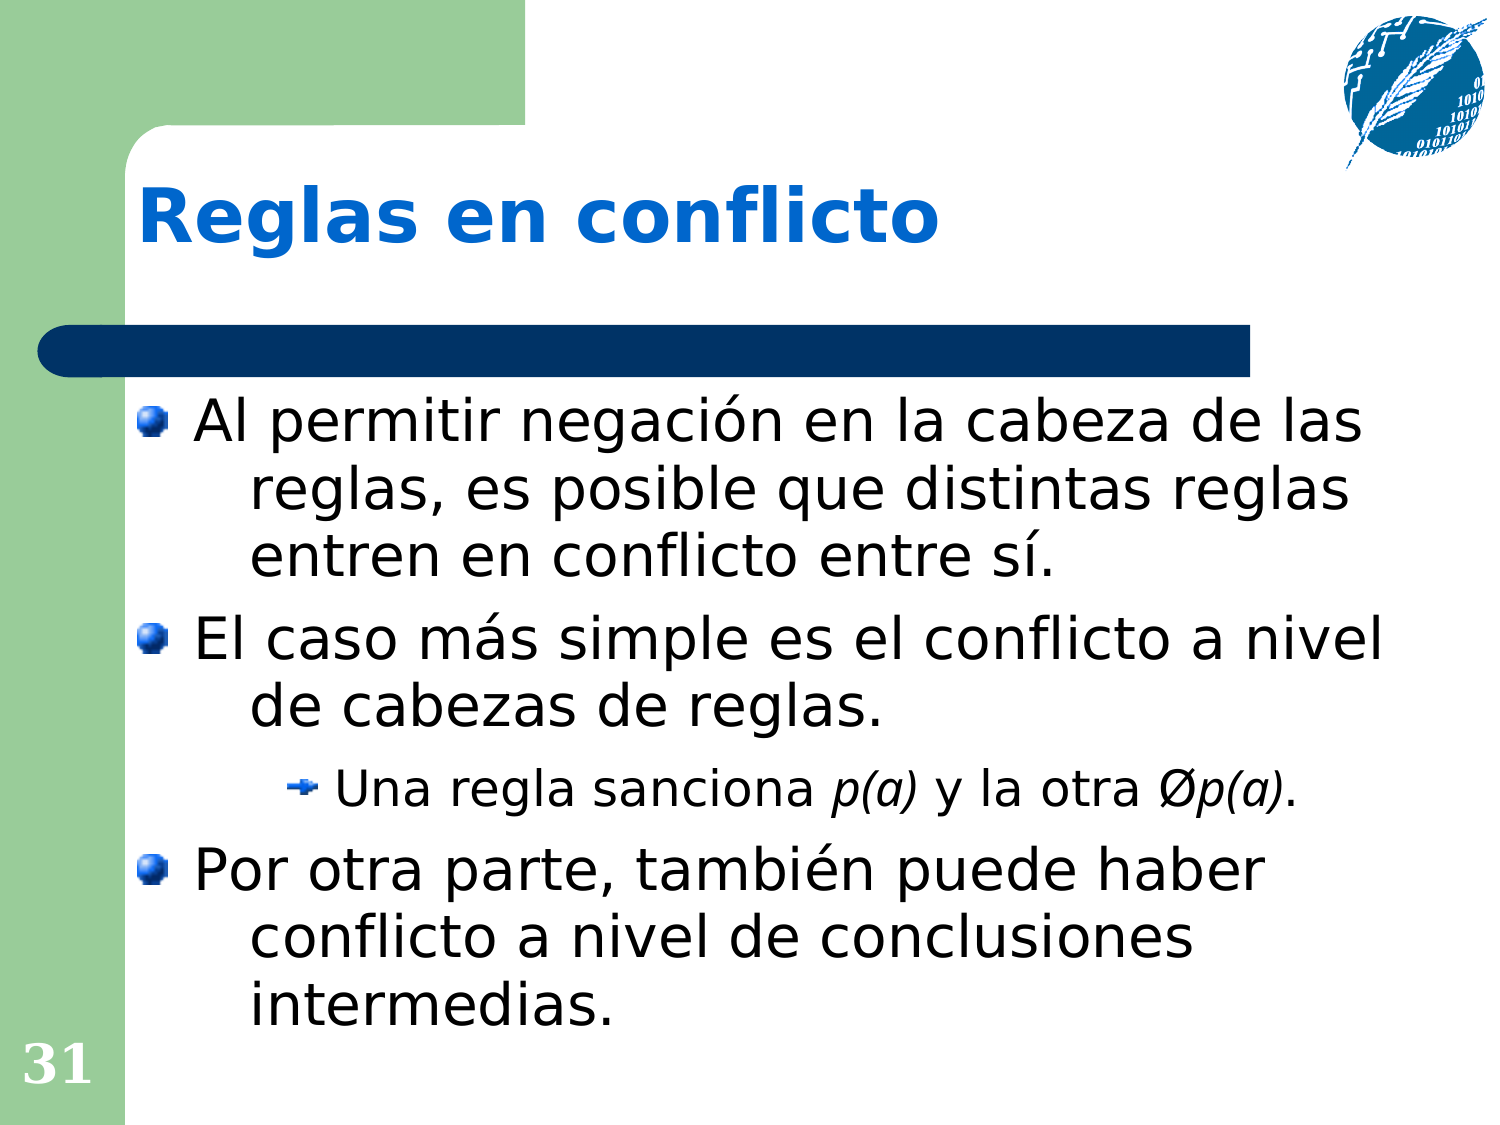

# Reglas en conflicto
Al permitir negación en la cabeza de las reglas, es posible que distintas reglas entren en conflicto entre sí.
El caso más simple es el conflicto a nivel de cabezas de reglas.
Una regla sanciona p(a) y la otra Øp(a).
Por otra parte, también puede haber conflicto a nivel de conclusiones intermedias.
31